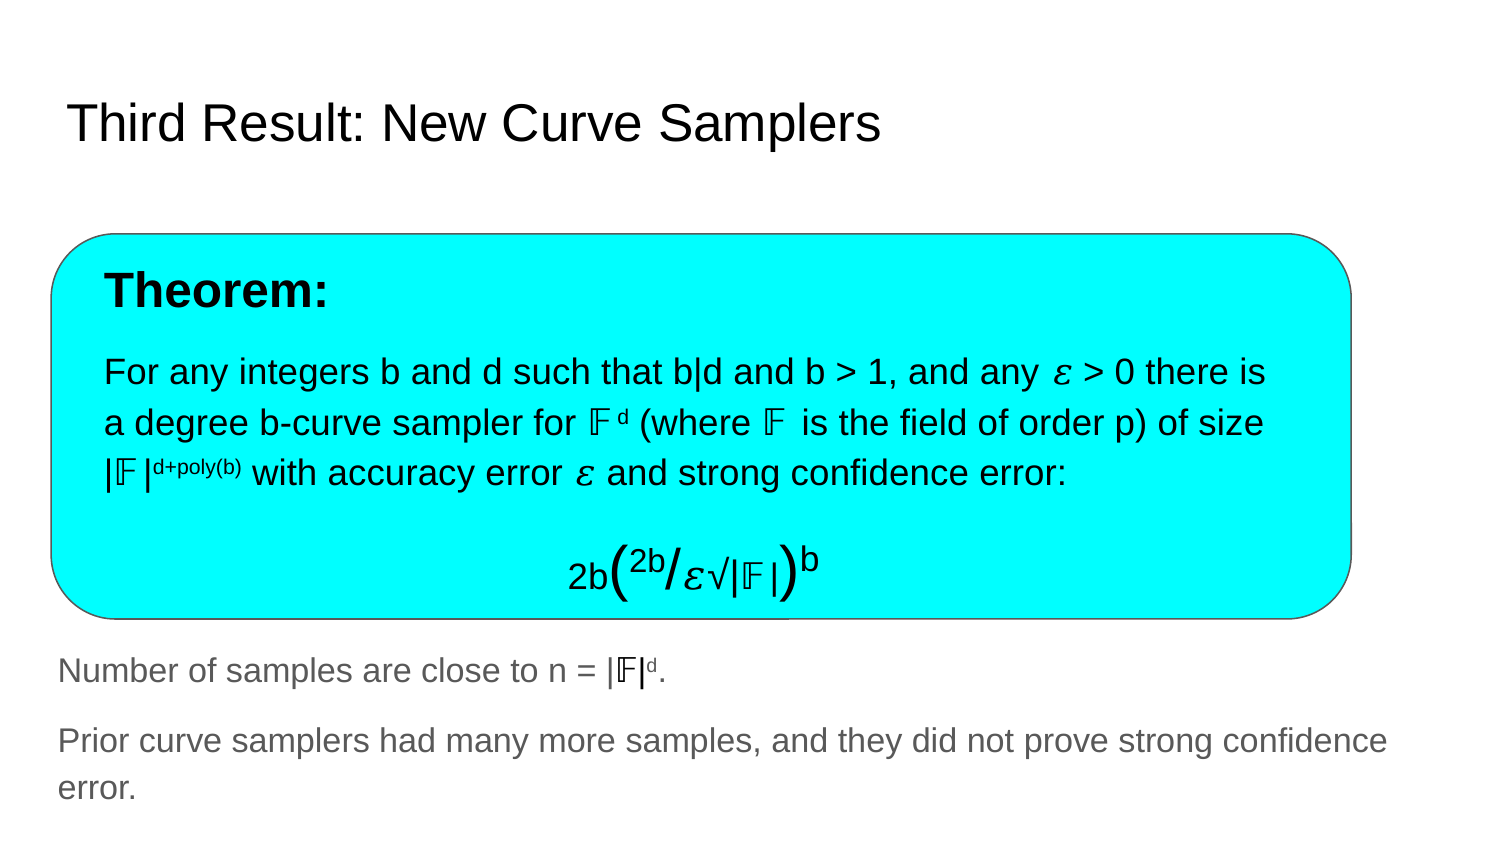

# Third Result: New Curve Samplers
Theorem:
For any integers b and d such that b|d and b > 1, and any 𝜀 > 0 there is a degree b-curve sampler for 𝔽d (where 𝔽 is the field of order p) of size |𝔽|d+poly(b) with accuracy error 𝜀 and strong confidence error:
2b(2b/𝜀√|𝔽|)b
Number of samples are close to n = |𝔽|d.
Prior curve samplers had many more samples, and they did not prove strong confidence error.